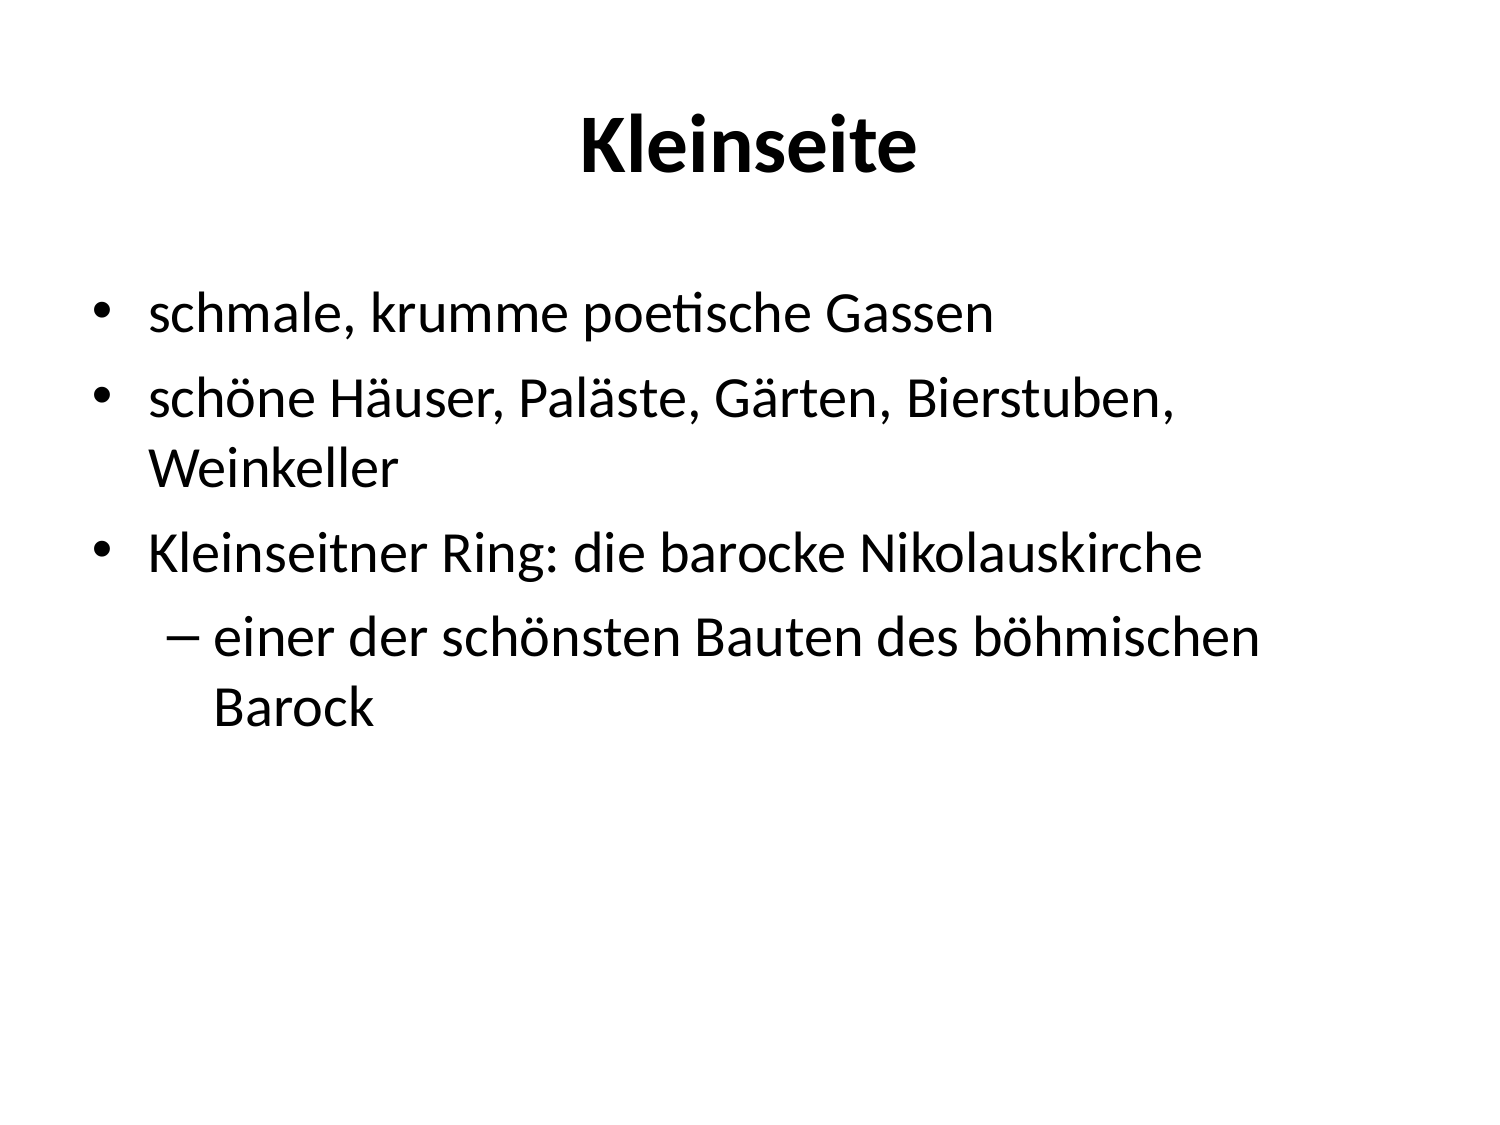

# Kleinseite
schmale, krumme poetische Gassen
schöne Häuser, Paläste, Gärten, Bierstuben, Weinkeller
Kleinseitner Ring: die barocke Nikolauskirche
einer der schönsten Bauten des böhmischen Barock